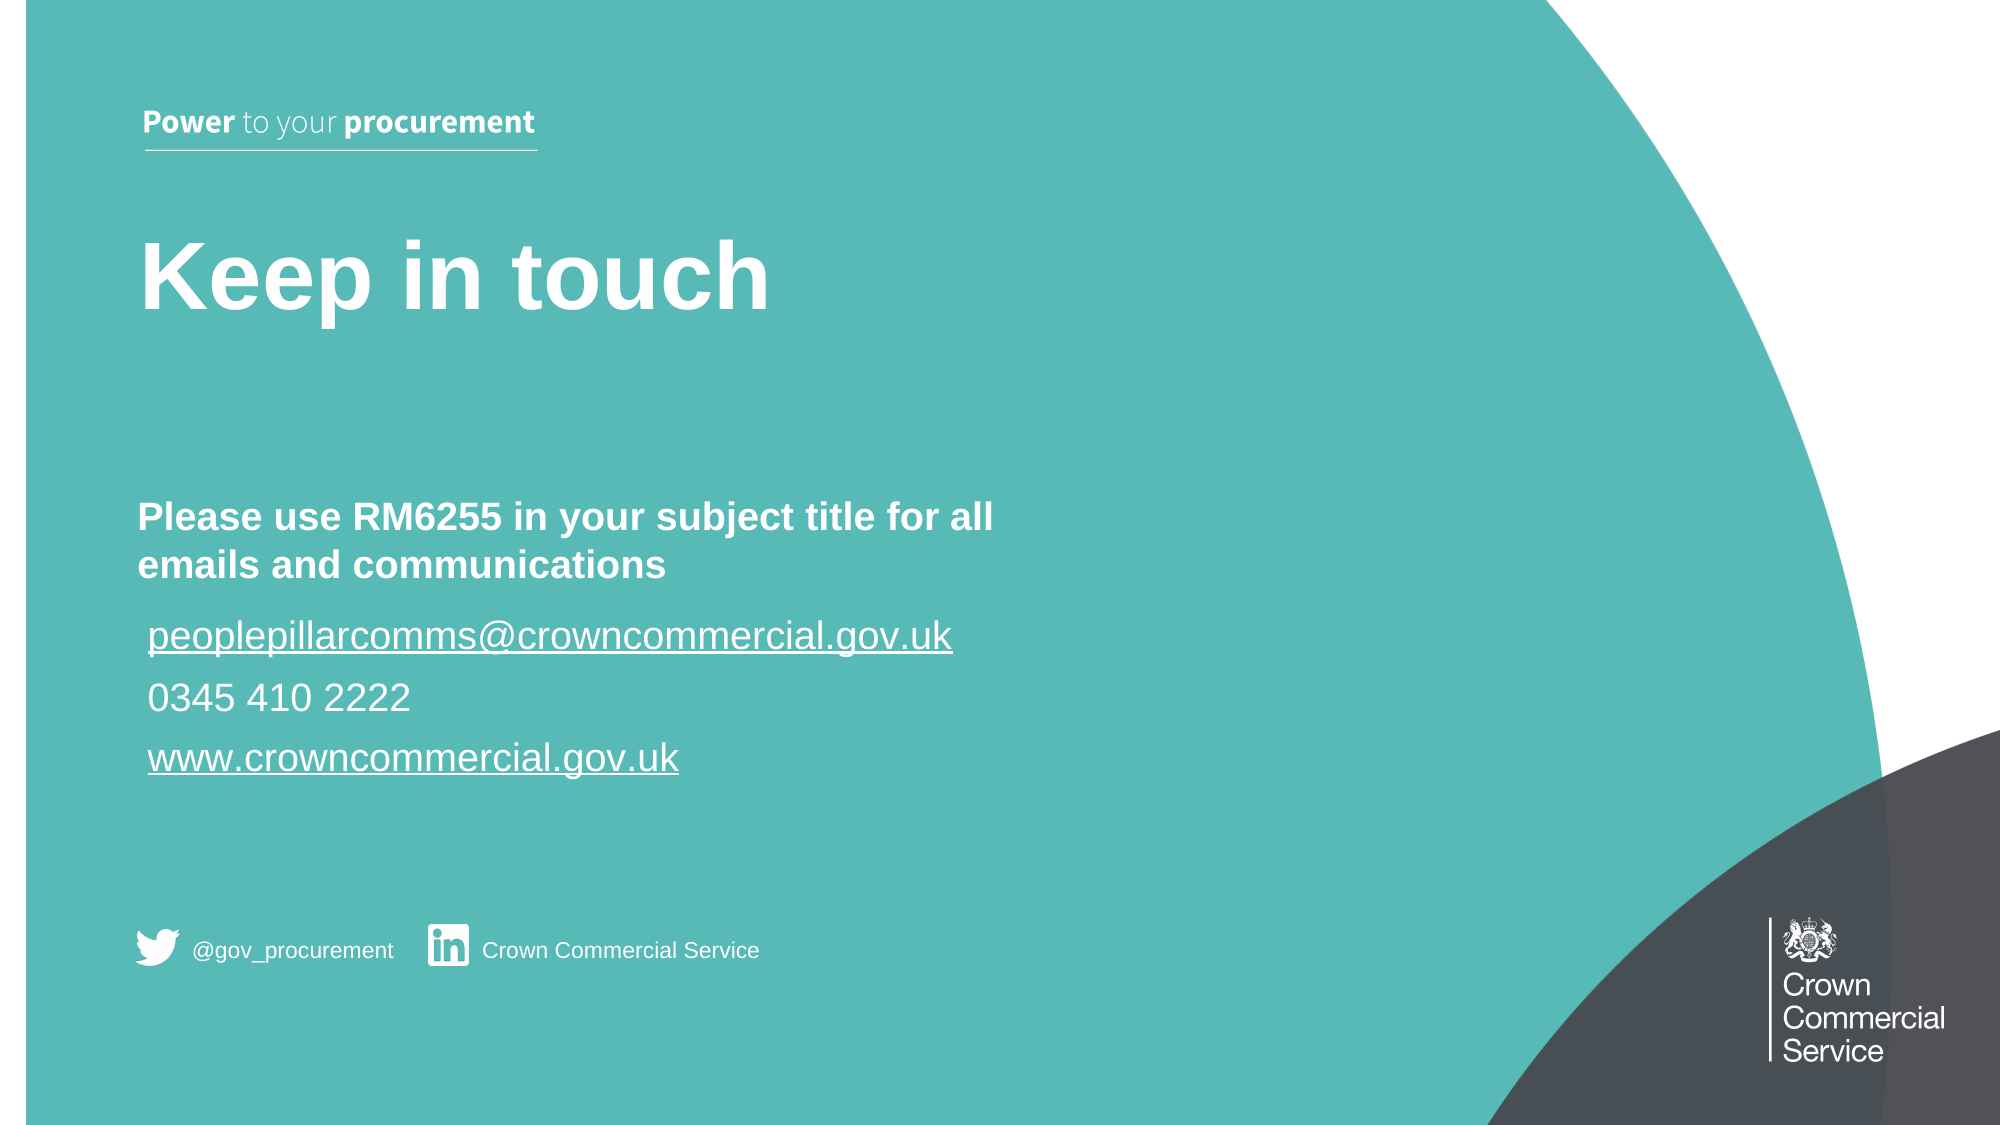

# Keep in touch
Please use RM6255 in your subject title for all emails and communications
peoplepillarcomms@crowncommercial.gov.uk
0345 410 2222
www.crowncommercial.gov.uk
@gov_procurement
Crown Commercial Service